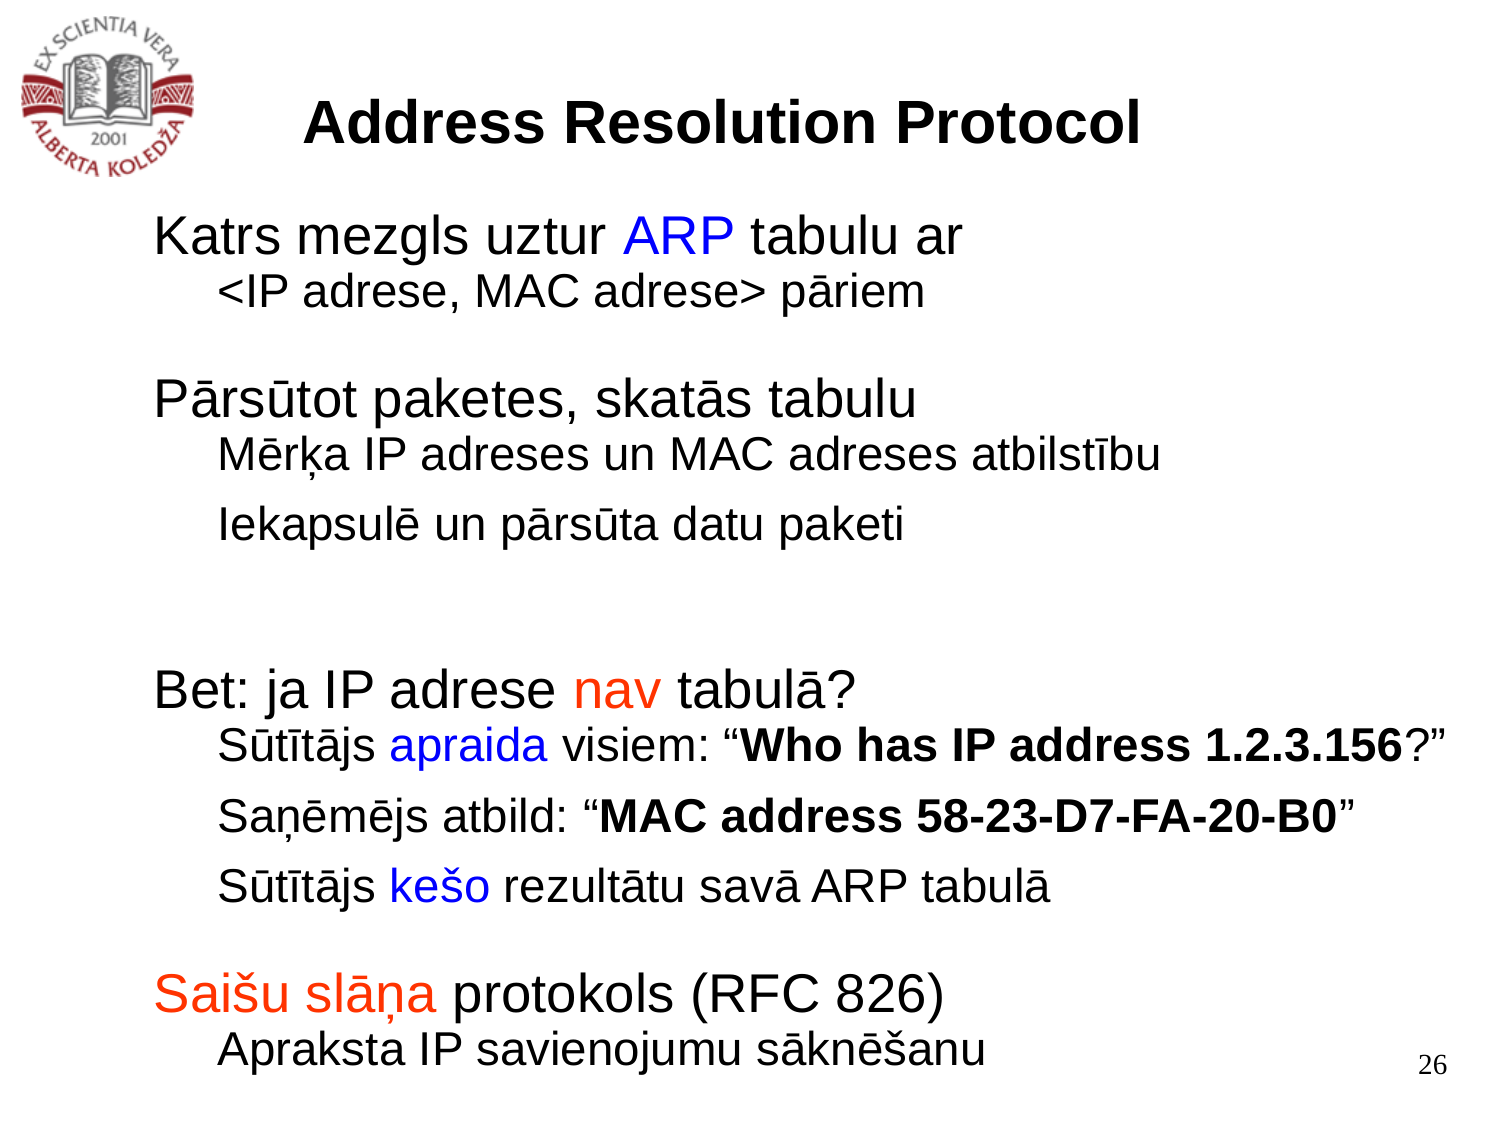

# Address Resolution Protocol
Katrs mezgls uztur ARP tabulu ar
<IP adrese, MAC adrese> pāriem
Pārsūtot paketes, skatās tabulu
Mērķa IP adreses un MAC adreses atbilstību
Iekapsulē un pārsūta datu paketi
Bet: ja IP adrese nav tabulā?
Sūtītājs apraida visiem: “Who has IP address 1.2.3.156?”
Saņēmējs atbild: “MAC address 58-23-D7-FA-20-B0”
Sūtītājs kešo rezultātu savā ARP tabulā
Saišu slāņa protokols (RFC 826)
Apraksta IP savienojumu sāknēšanu